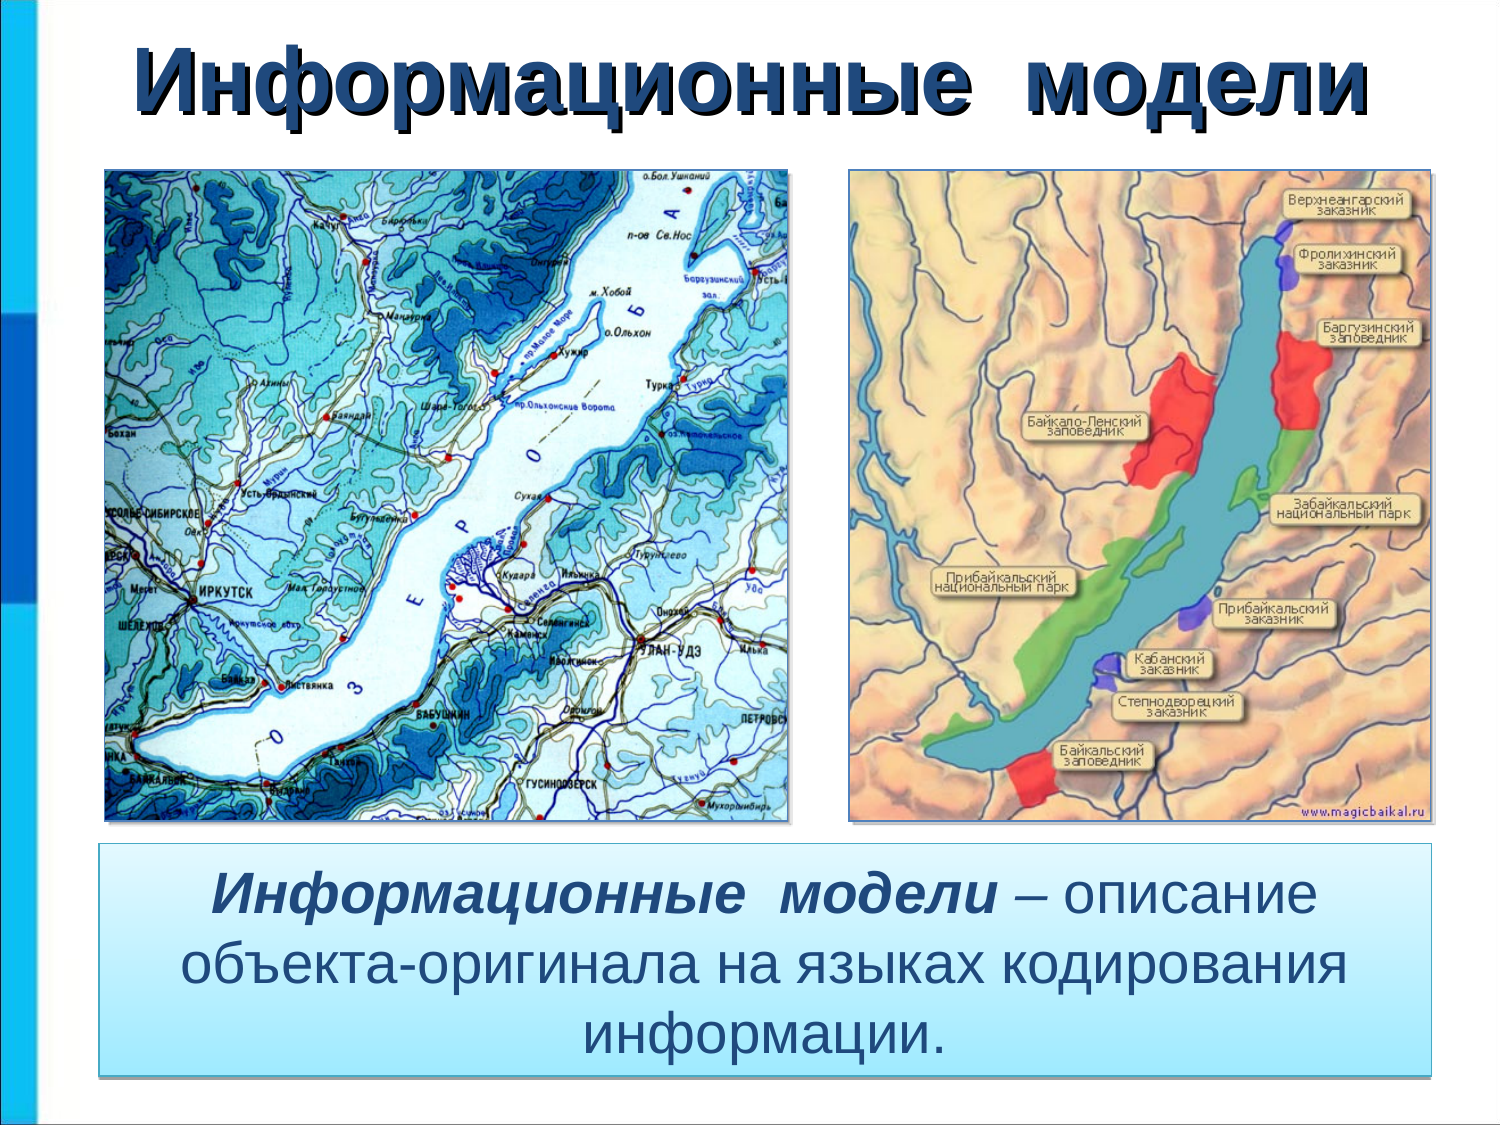

Информационные модели
# Информационные модели – описание объекта-оригинала на языках кодирования информации.